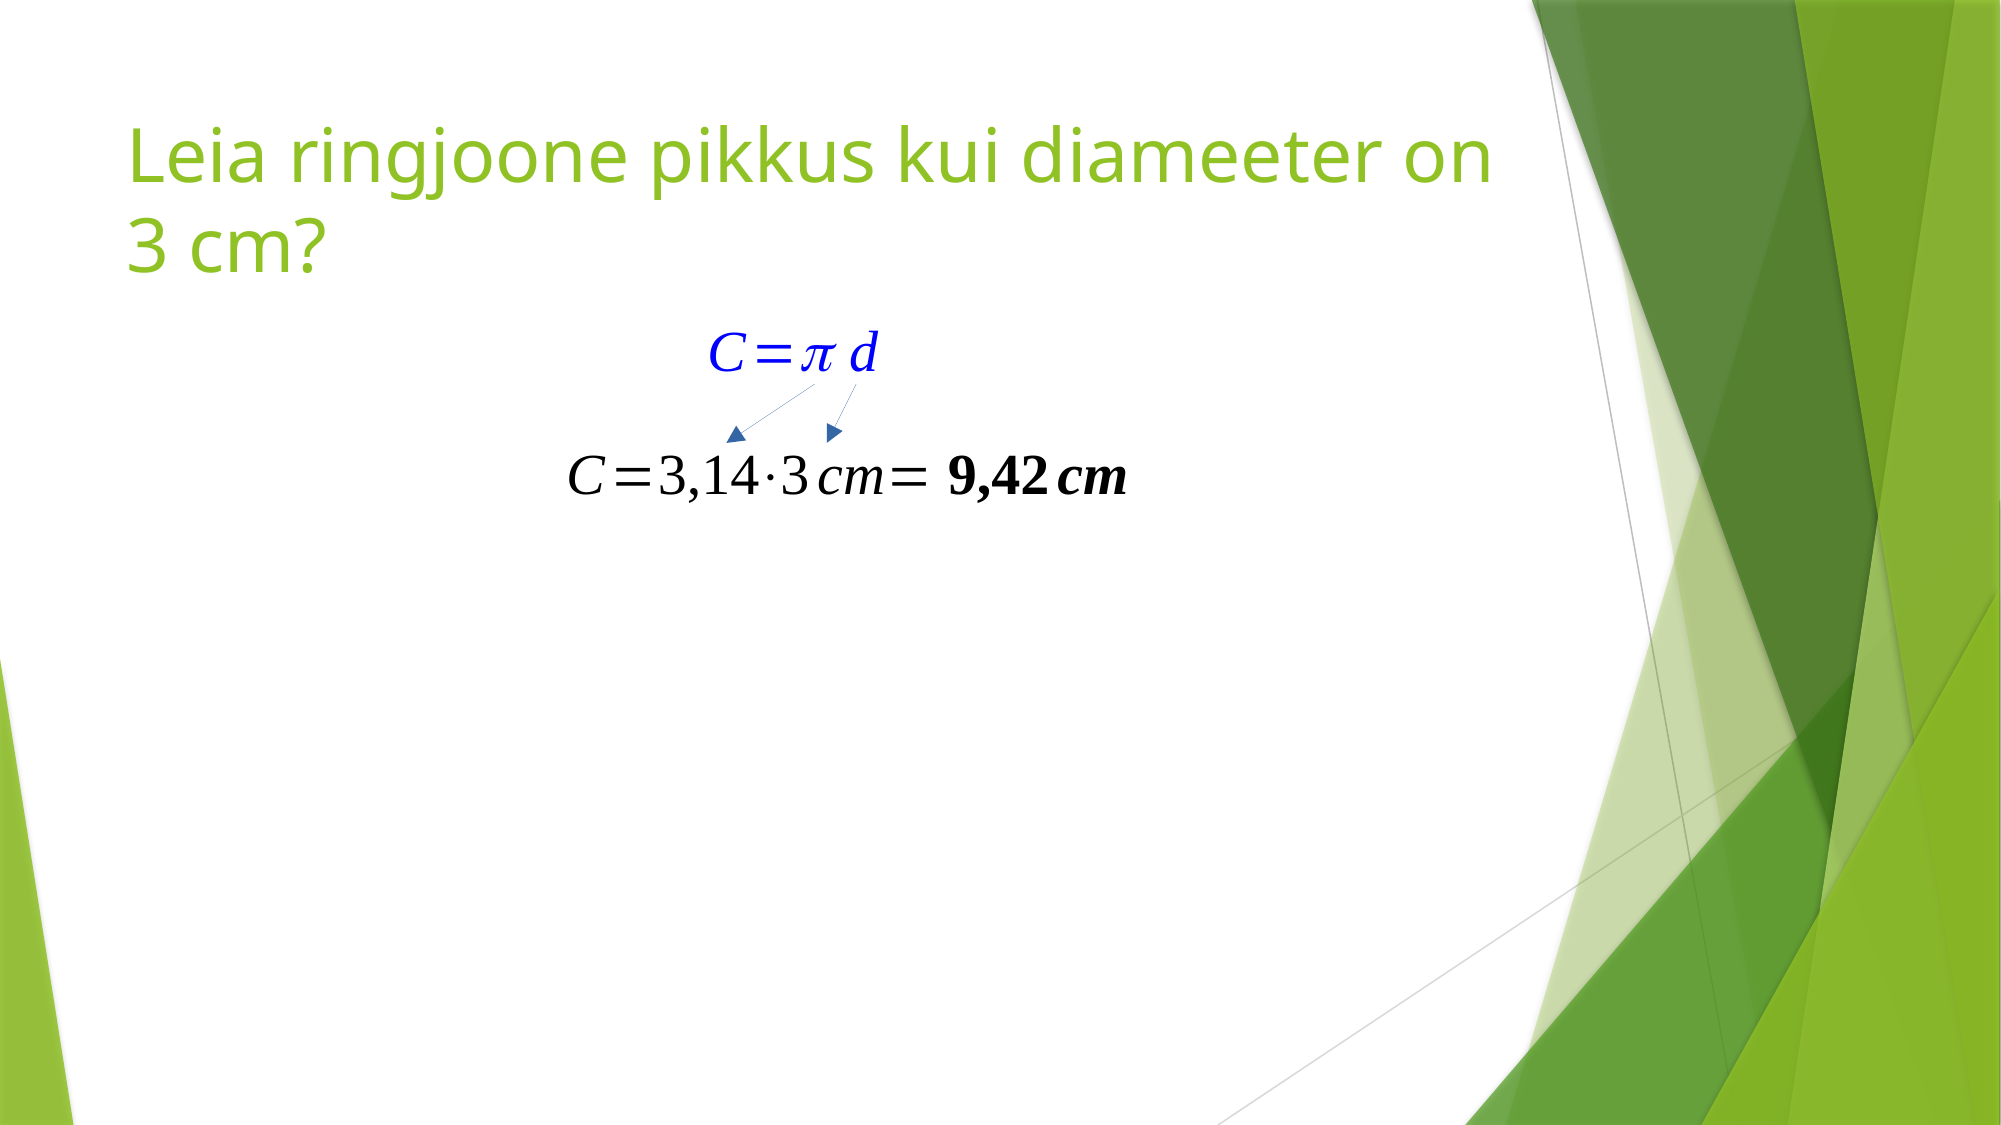

# Leia ringjoone pikkus kui diameeter on 3 cm?